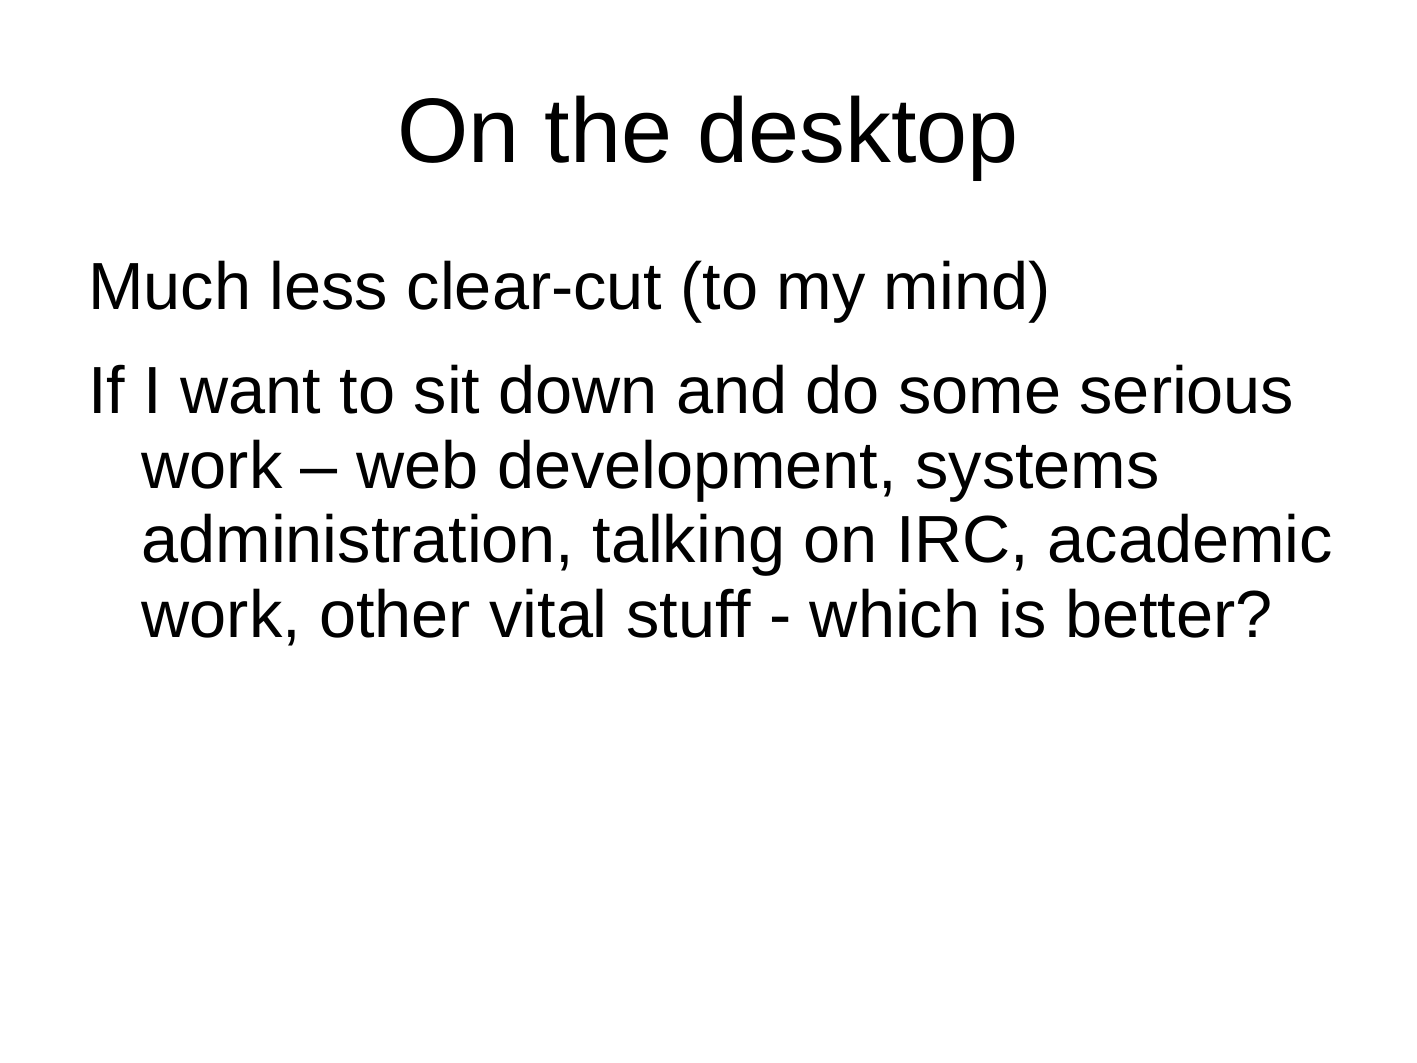

# On the desktop
Much less clear-cut (to my mind)
If I want to sit down and do some serious work – web development, systems administration, talking on IRC, academic work, other vital stuff - which is better?